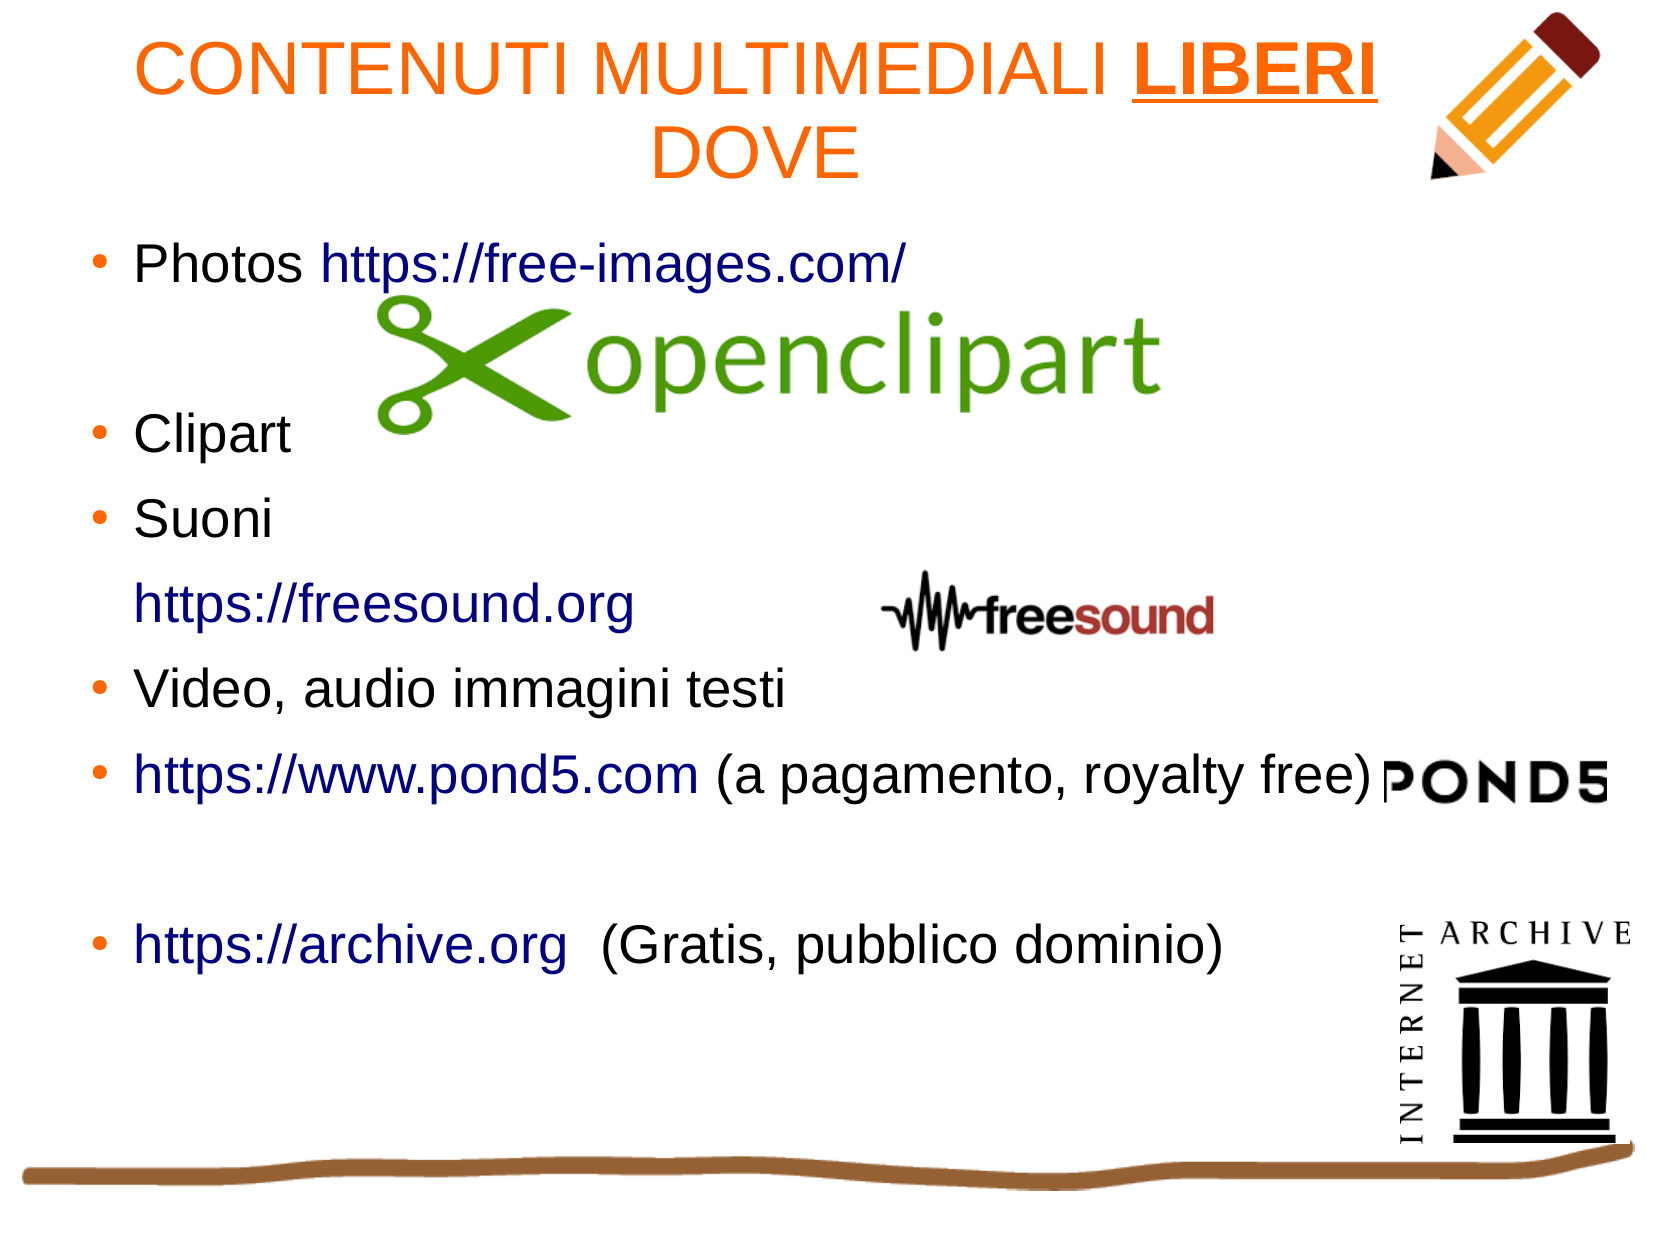

# CONTENUTI MULTIMEDIALI LIBERI DOVE
Photos https://free-images.com/
Clipart
Suoni
https://freesound.org
Video, audio immagini testi
https://www.pond5.com (a pagamento, royalty free)
https://archive.org (Gratis, pubblico dominio)